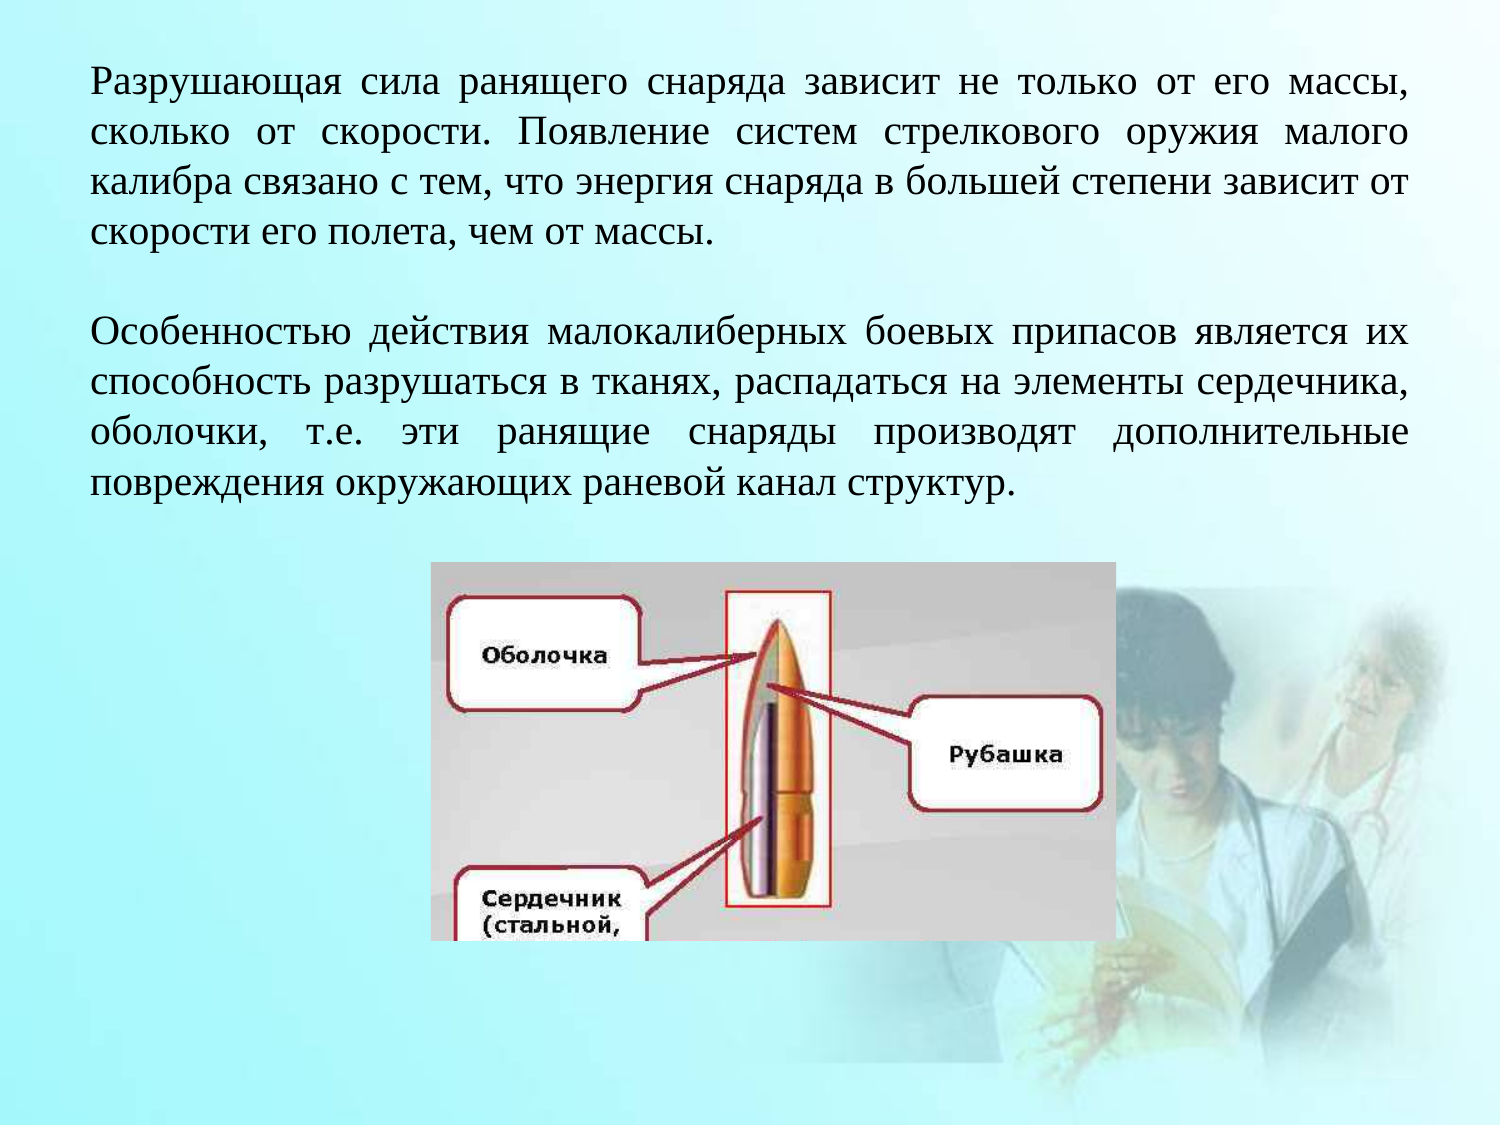

# Разрушающая сила ранящего снаряда зависит не только от его массы, сколько от скорости. Появление систем стрелкового оружия малого калибра связано с тем, что энергия снаряда в большей степени зависит от скорости его полета, чем от массы.
Особенностью действия малокалиберных боевых припасов является их способность разрушаться в тканях, распадаться на элементы сердечника, оболочки, т.е. эти ранящие снаряды производят дополнительные повреждения окружающих раневой канал структур.